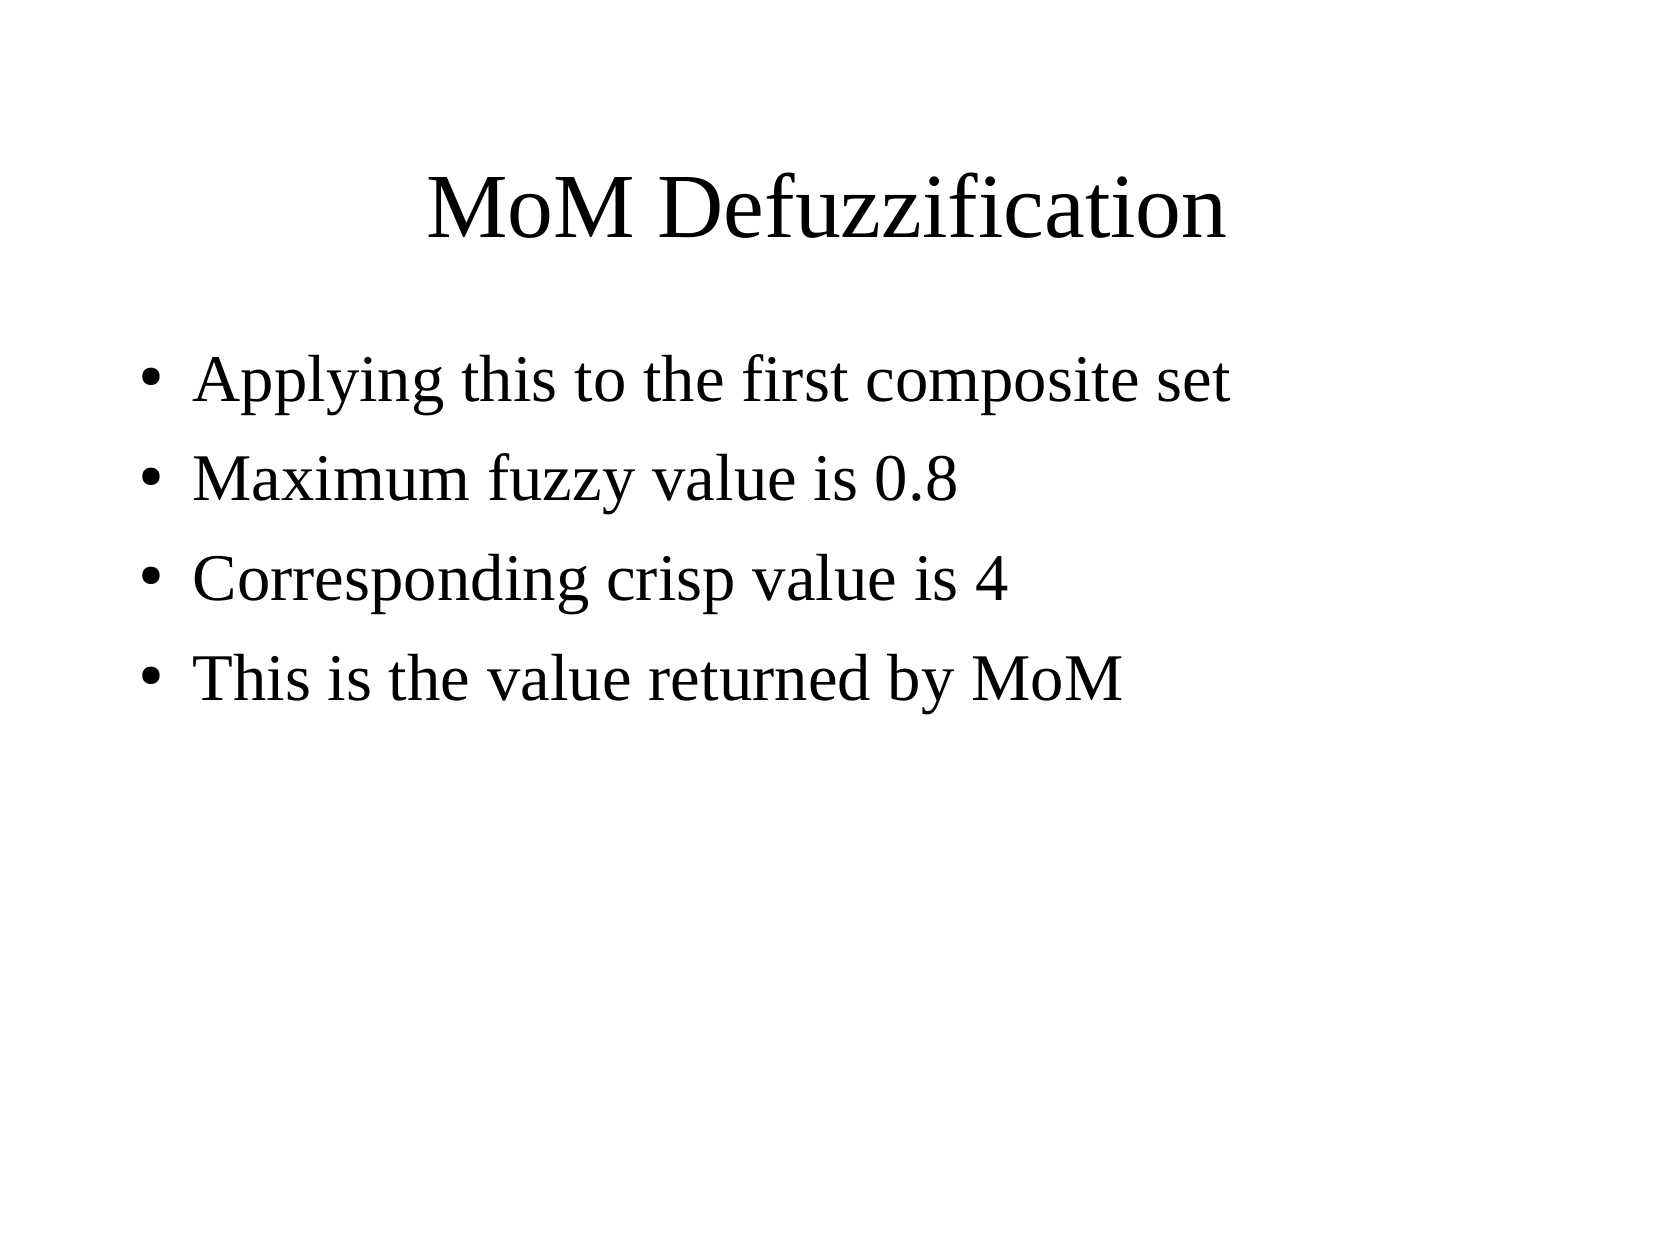

# MoM Defuzzification
Applying this to the first composite set
Maximum fuzzy value is 0.8
Corresponding crisp value is 4
This is the value returned by MoM